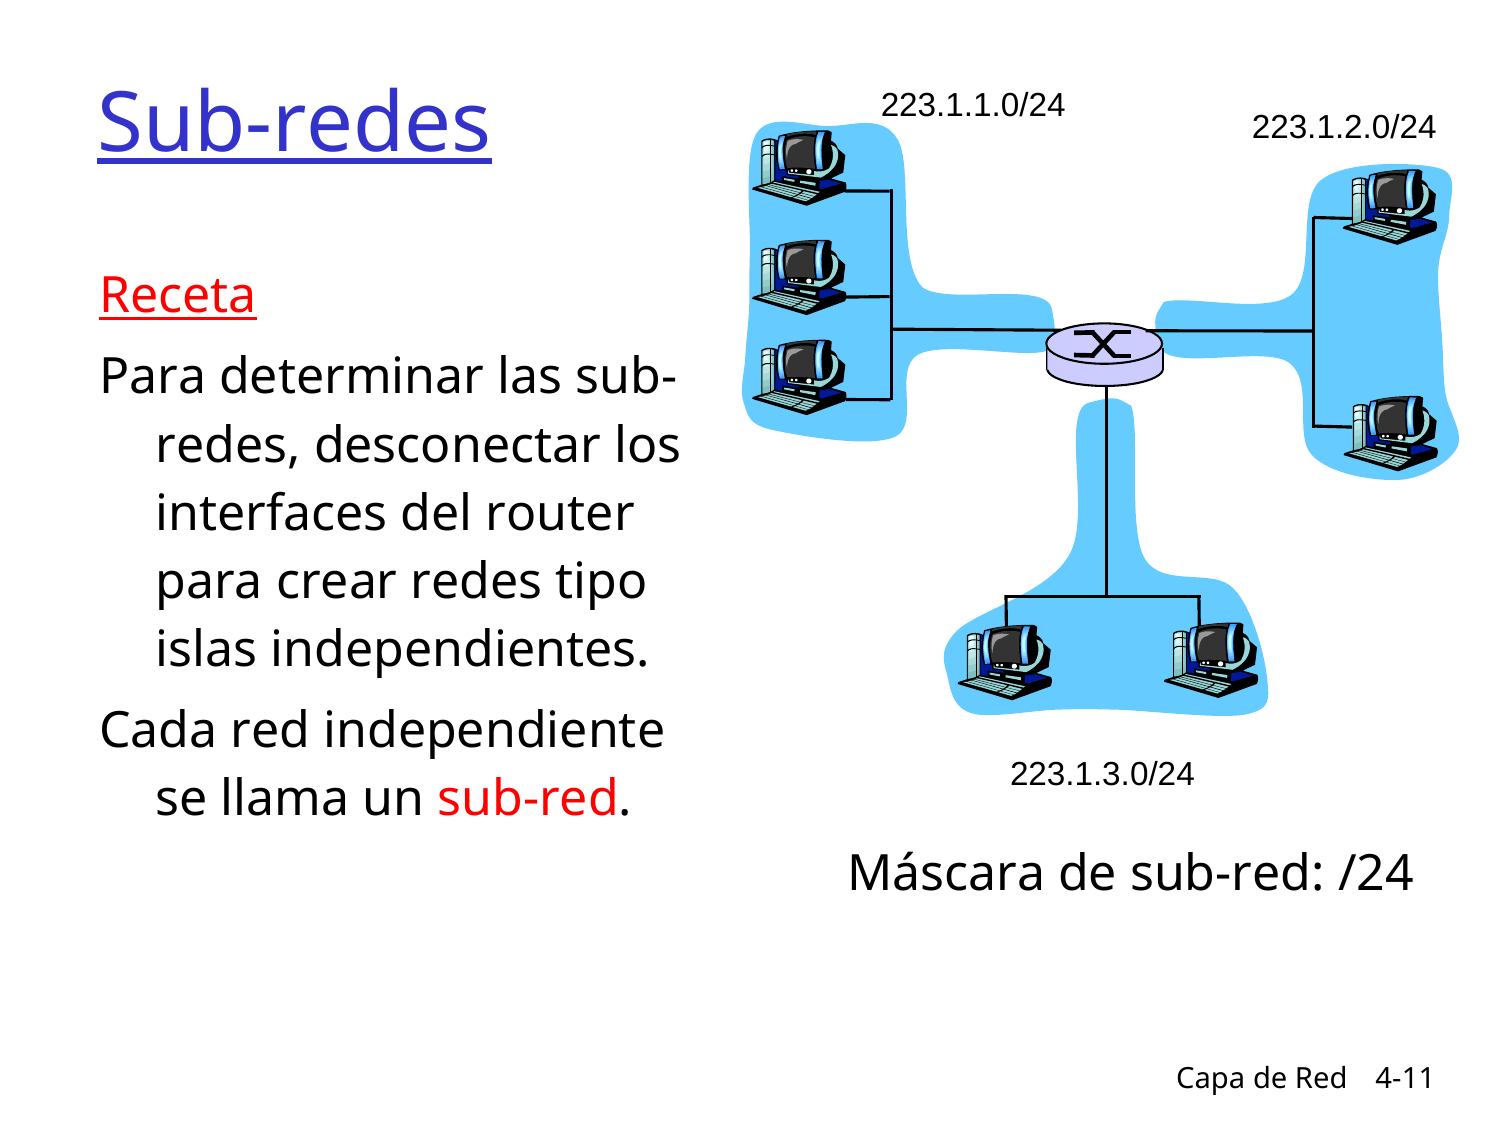

# Sub-redes
223.1.1.0/24
223.1.2.0/24
223.1.3.0/24
Receta
Para determinar las sub-redes, desconectar los interfaces del router para crear redes tipo islas independientes.
Cada red independiente se llama un sub-red.
Máscara de sub-red: /24
11